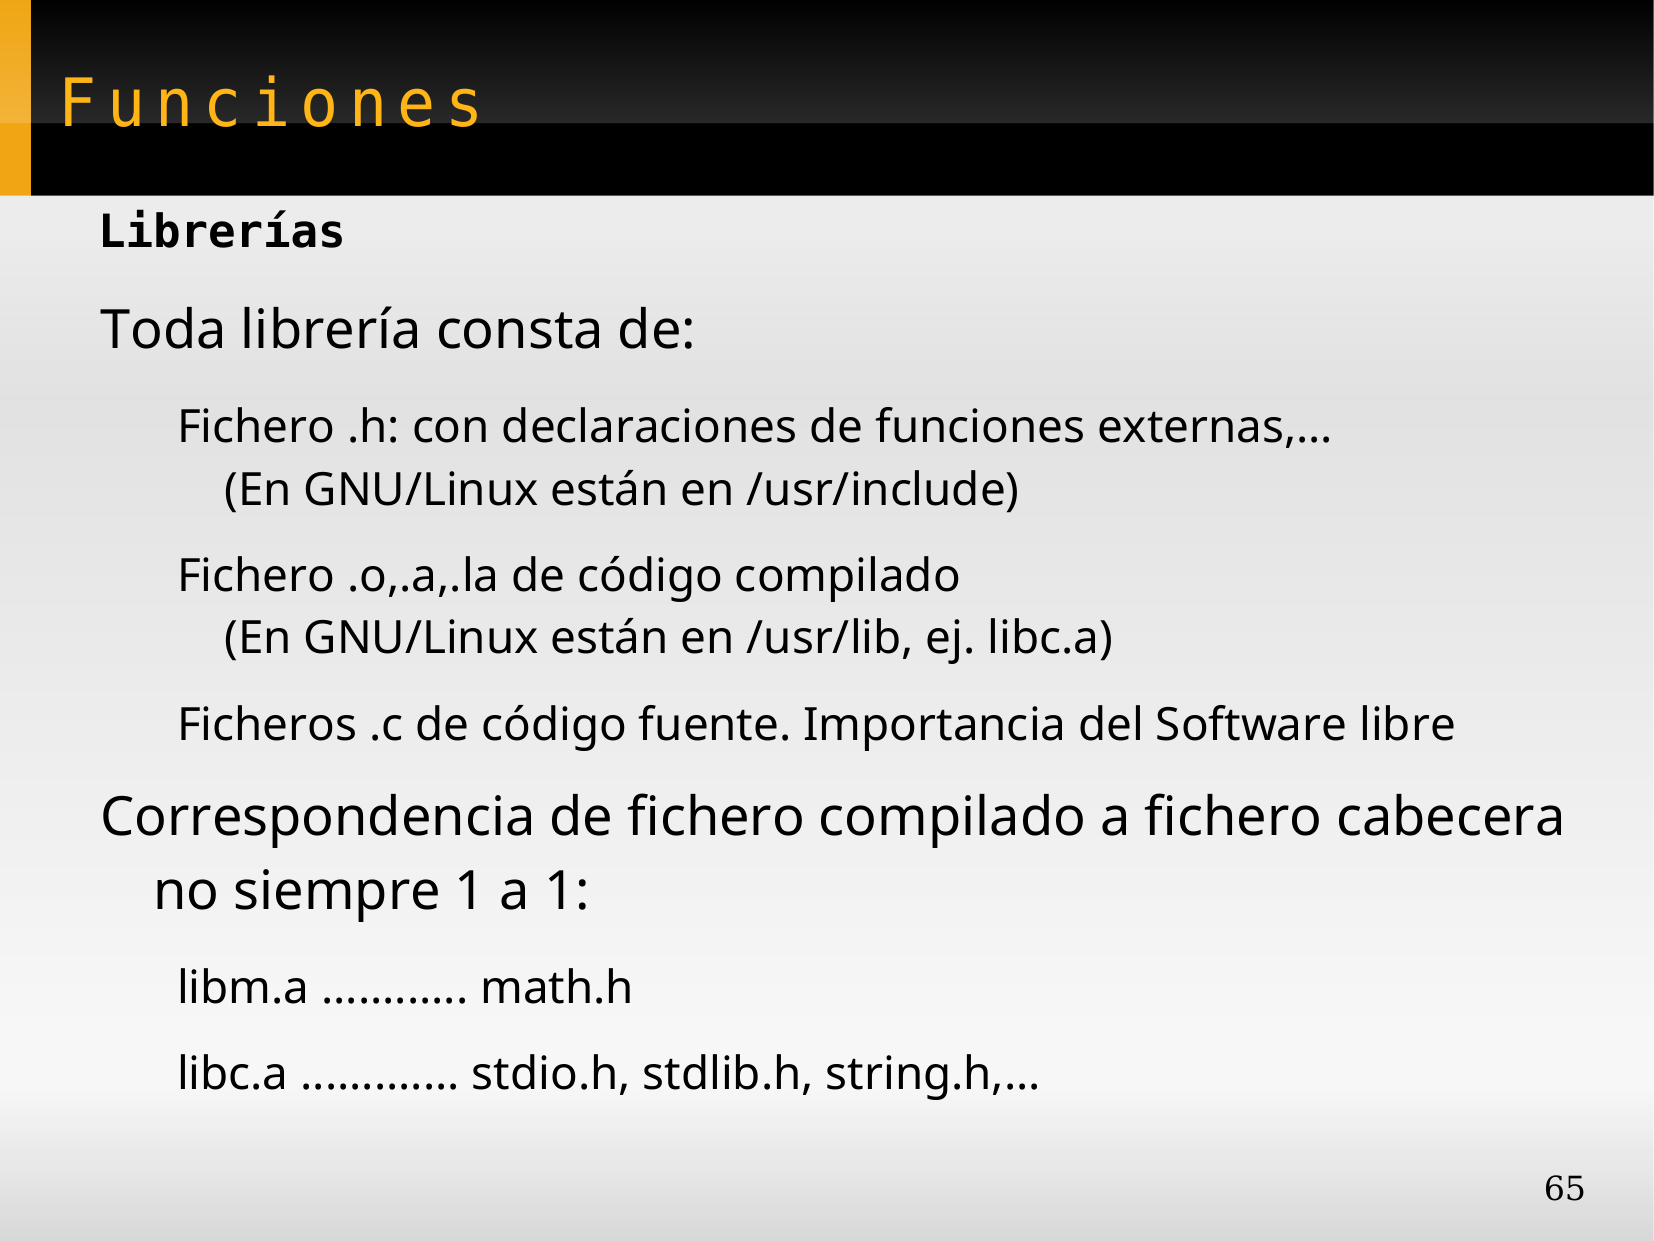

# Funciones
Librerías
Toda librería consta de:
Fichero .h: con declaraciones de funciones externas,...
(En GNU/Linux están en /usr/include)
Fichero .o,.a,.la de código compilado
(En GNU/Linux están en /usr/lib, ej. libc.a)
Ficheros .c de código fuente. Importancia del Software libre
Correspondencia de fichero compilado a fichero cabecera no siempre 1 a 1:
libm.a ............ math.h
libc.a ............. stdio.h, stdlib.h, string.h,...
65